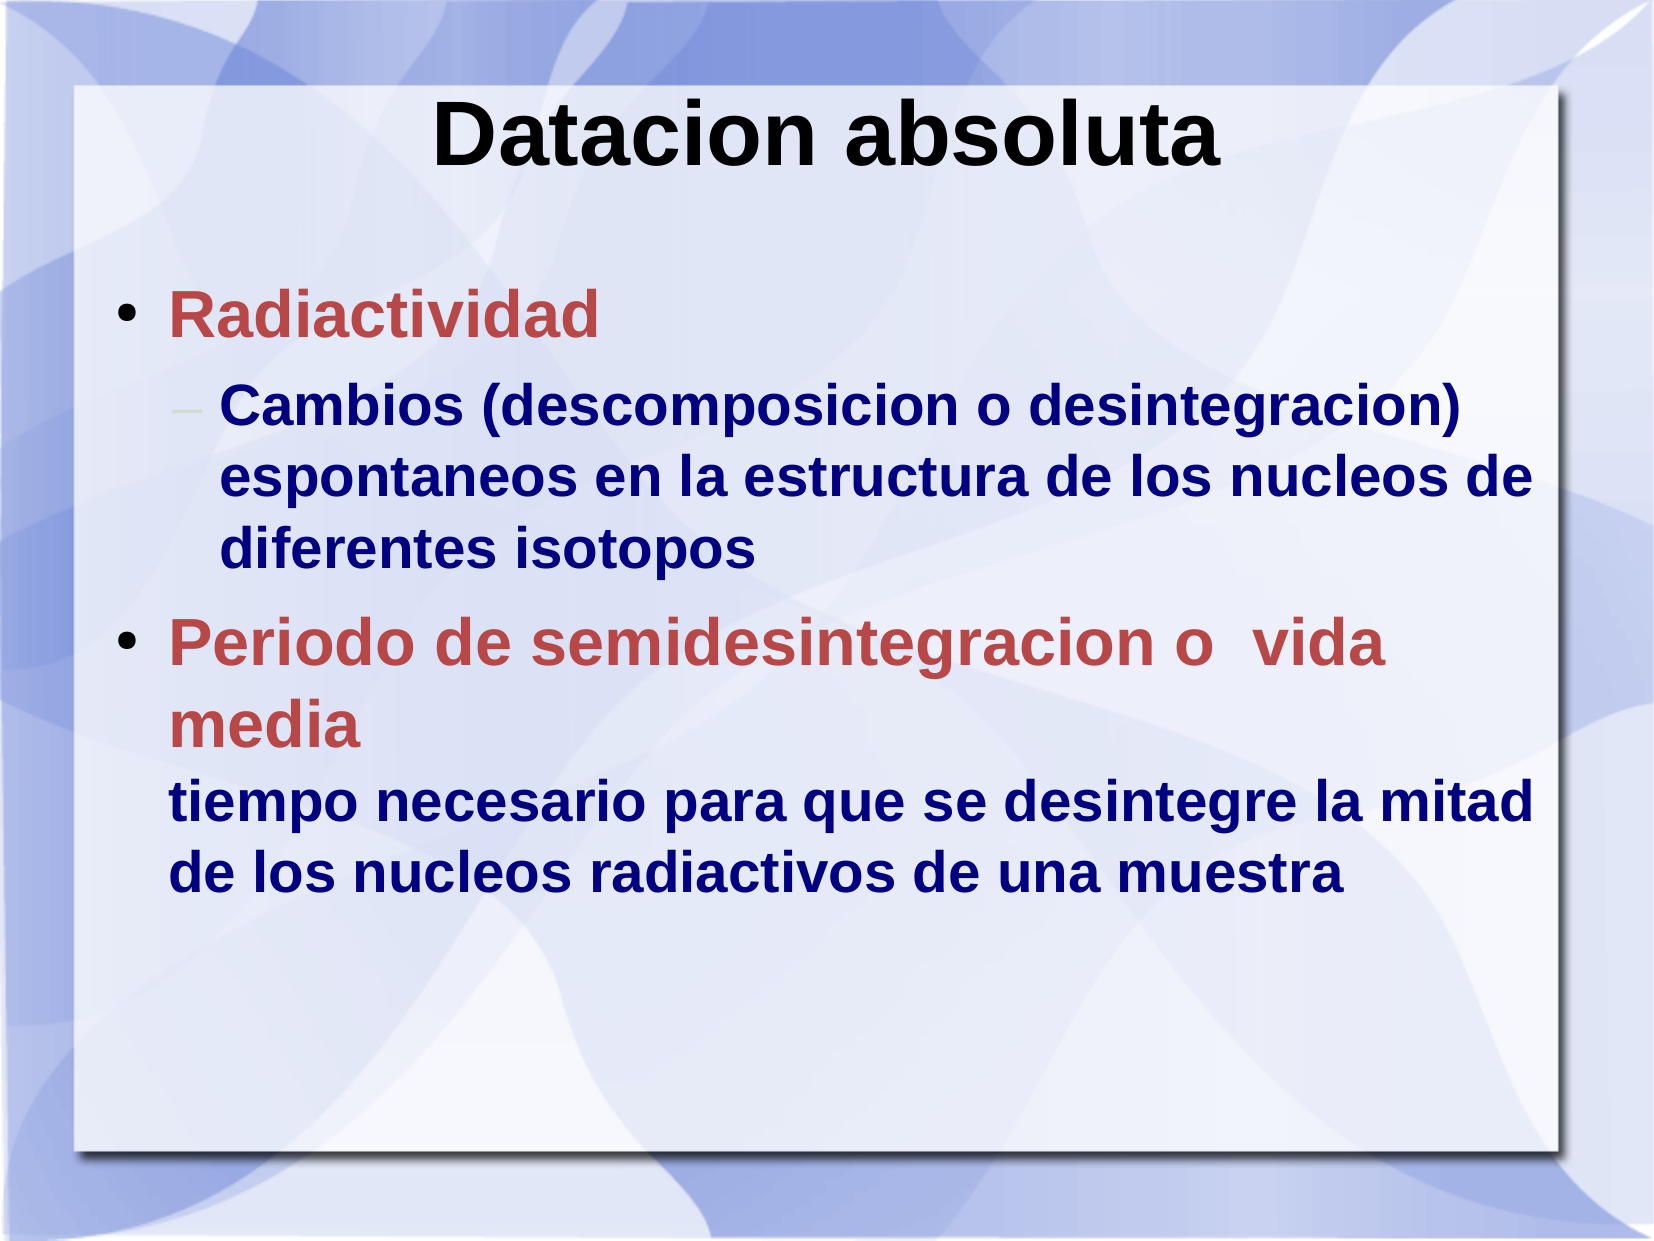

# Datacion absoluta
Radiactividad
Cambios (descomposicion o desintegracion) espontaneos en la estructura de los nucleos de diferentes isotopos
Periodo de semidesintegracion o vida media
tiempo necesario para que se desintegre la mitad de los nucleos radiactivos de una muestra